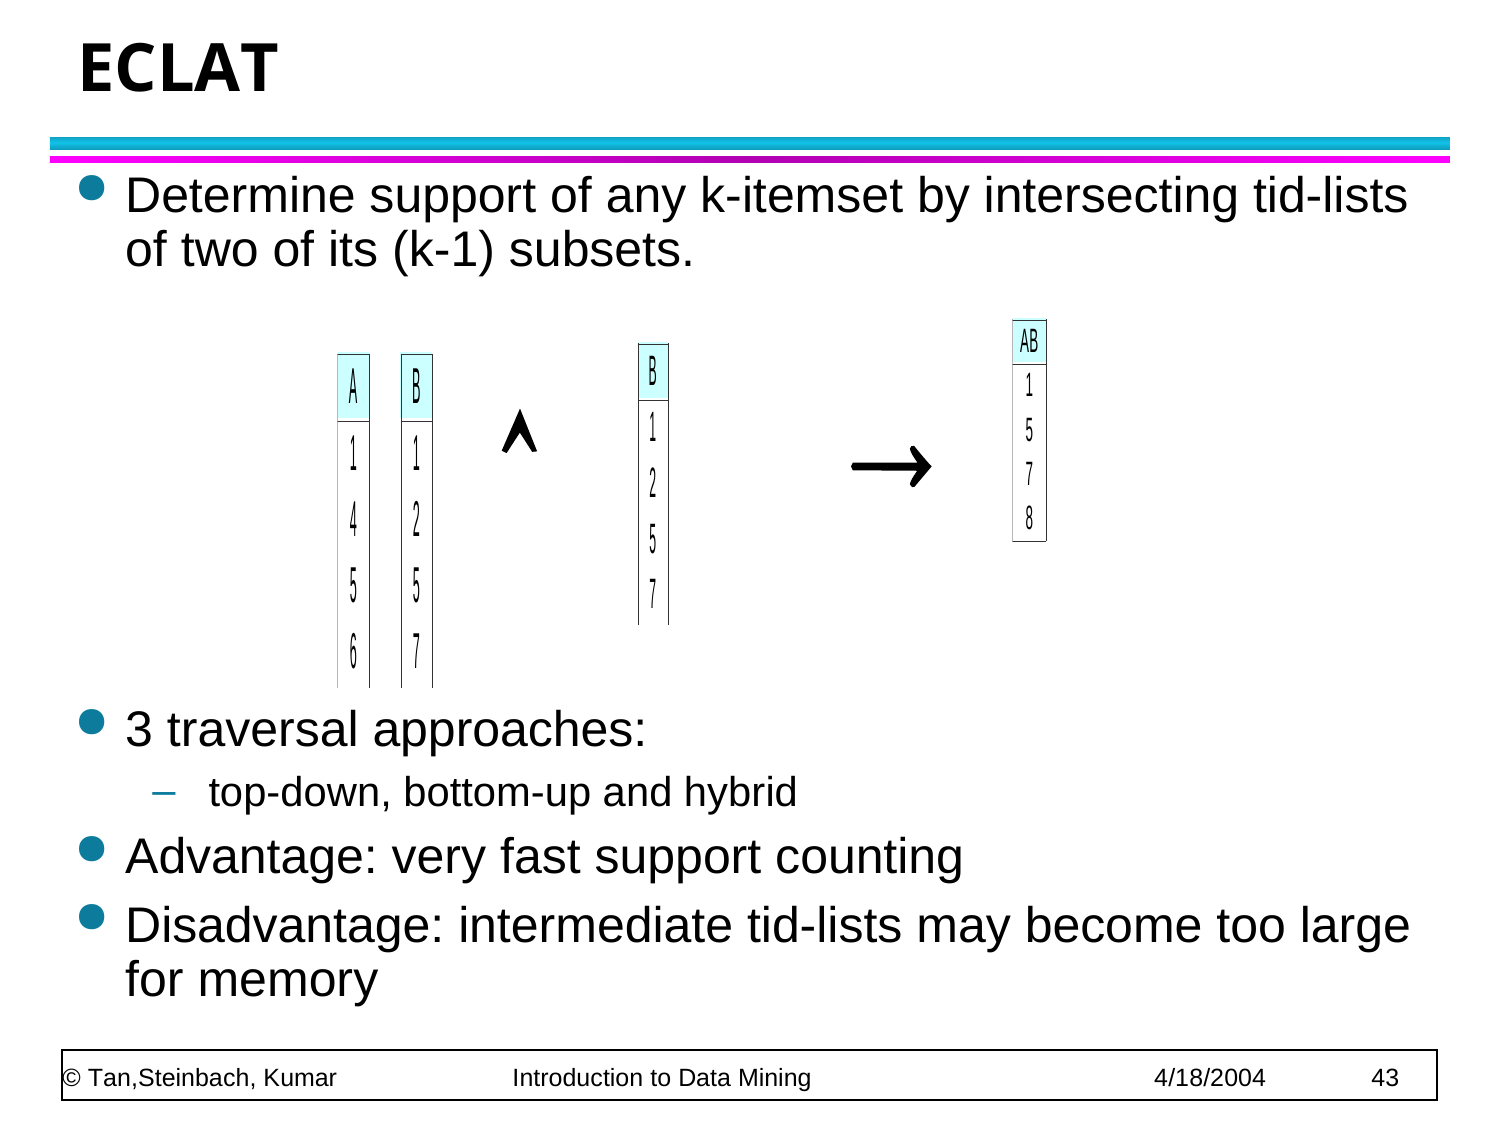

# ECLAT
Determine support of any k-itemset by intersecting tid-lists of two of its (k-1) subsets.
3 traversal approaches:
top-down, bottom-up and hybrid
Advantage: very fast support counting
Disadvantage: intermediate tid-lists may become too large for memory

